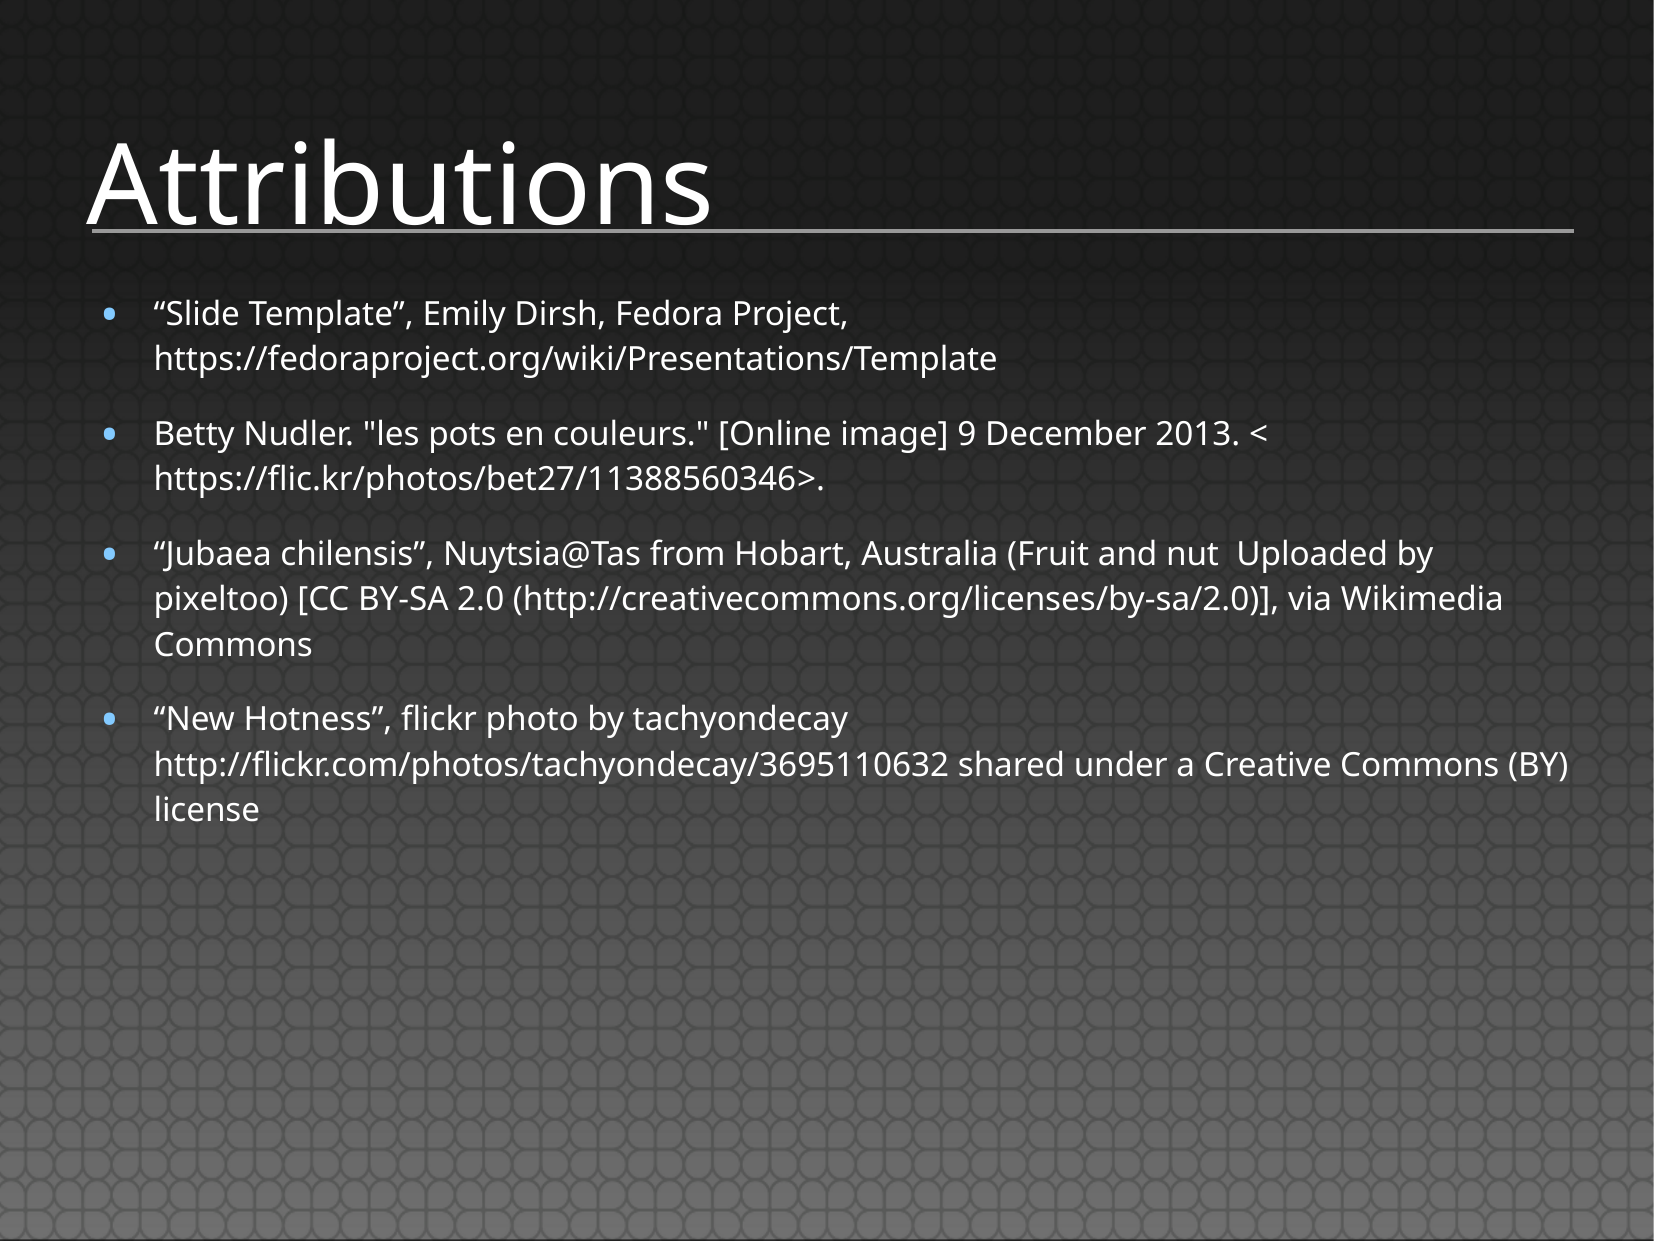

# Attributions
“Slide Template”, Emily Dirsh, Fedora Project, https://fedoraproject.org/wiki/Presentations/Template
Betty Nudler. "les pots en couleurs." [Online image] 9 December 2013. <https://flic.kr/photos/bet27/11388560346>.
“Jubaea chilensis”, Nuytsia@Tas from Hobart, Australia (Fruit and nut Uploaded by pixeltoo) [CC BY-SA 2.0 (http://creativecommons.org/licenses/by-sa/2.0)], via Wikimedia Commons
“New Hotness”, flickr photo by tachyondecay http://flickr.com/photos/tachyondecay/3695110632 shared under a Creative Commons (BY) license